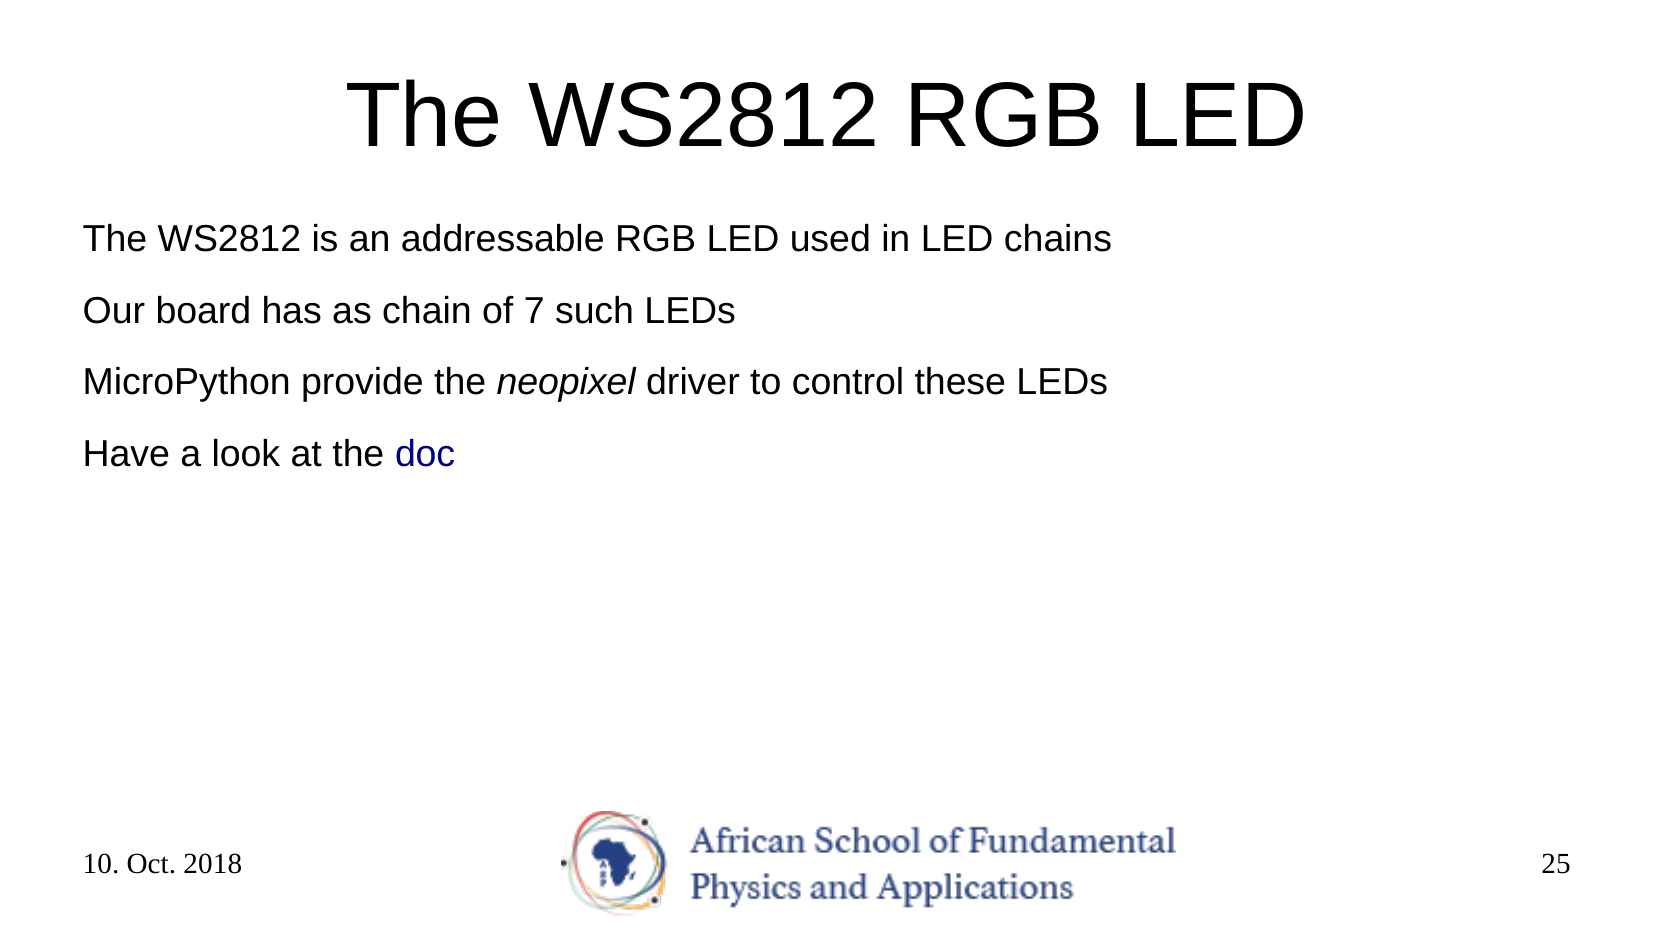

# The WS2812 RGB LED
The WS2812 is an addressable RGB LED used in LED chains
Our board has as chain of 7 such LEDs
MicroPython provide the neopixel driver to control these LEDs
Have a look at the doc
10. Oct. 2018
25